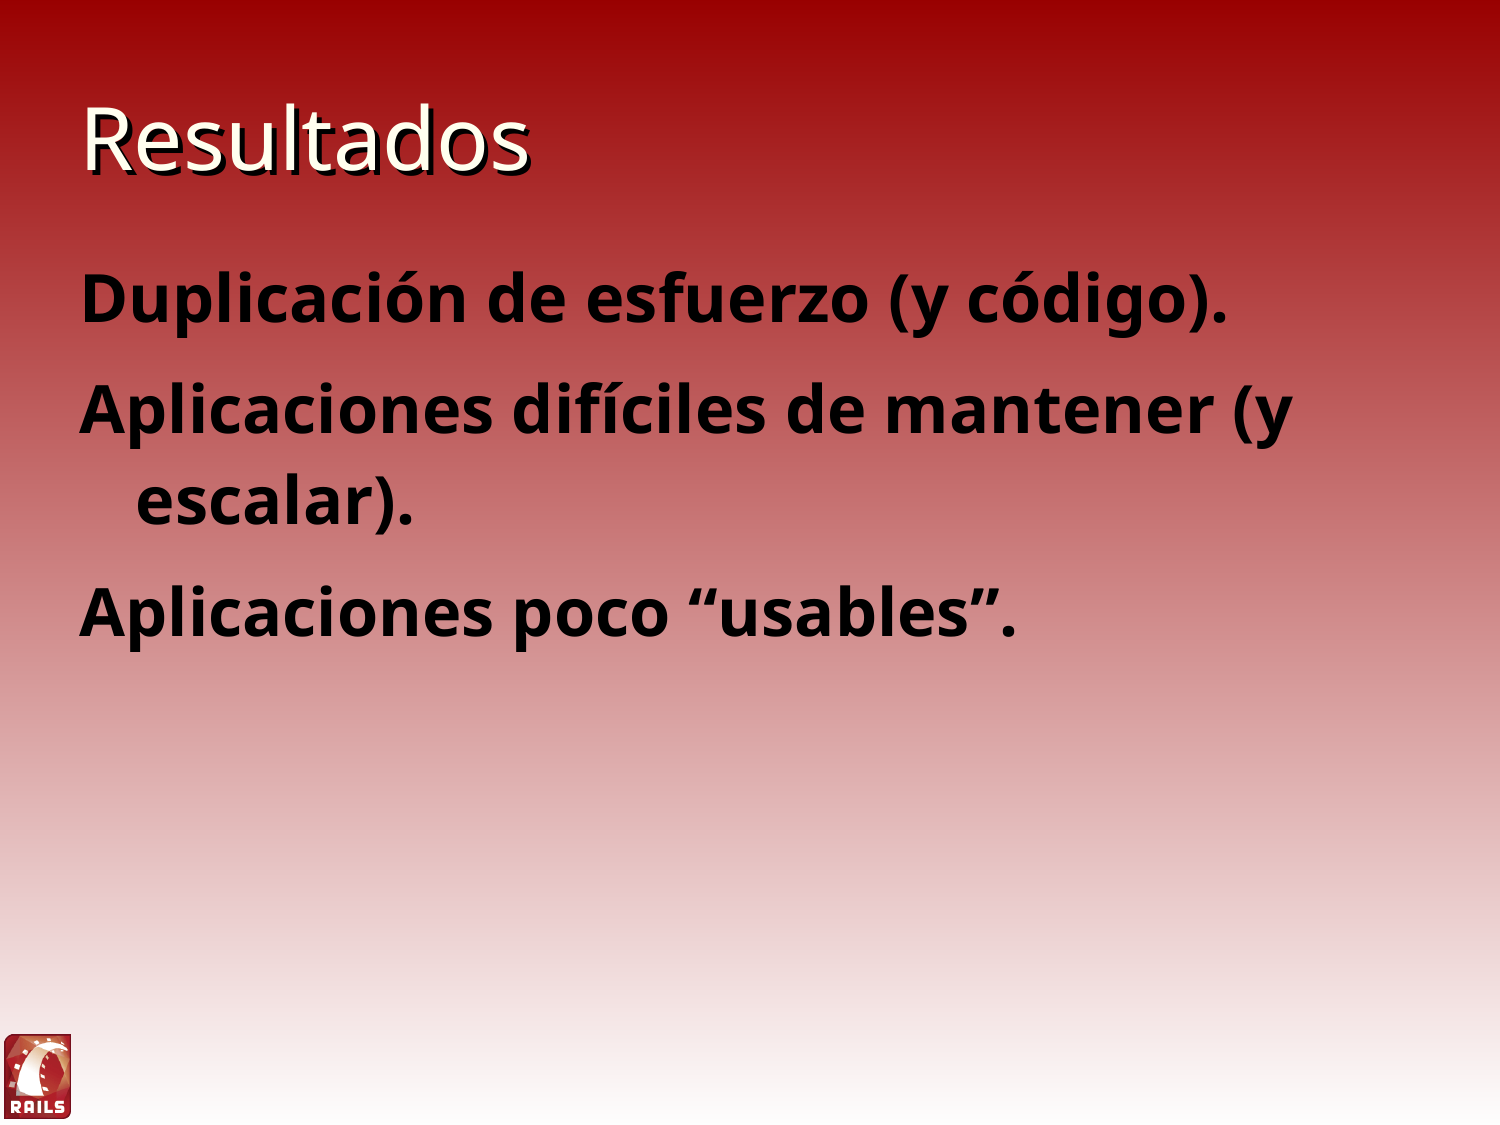

# Resultados
Duplicación de esfuerzo (y código).
Aplicaciones difíciles de mantener (y escalar).
Aplicaciones poco “usables”.